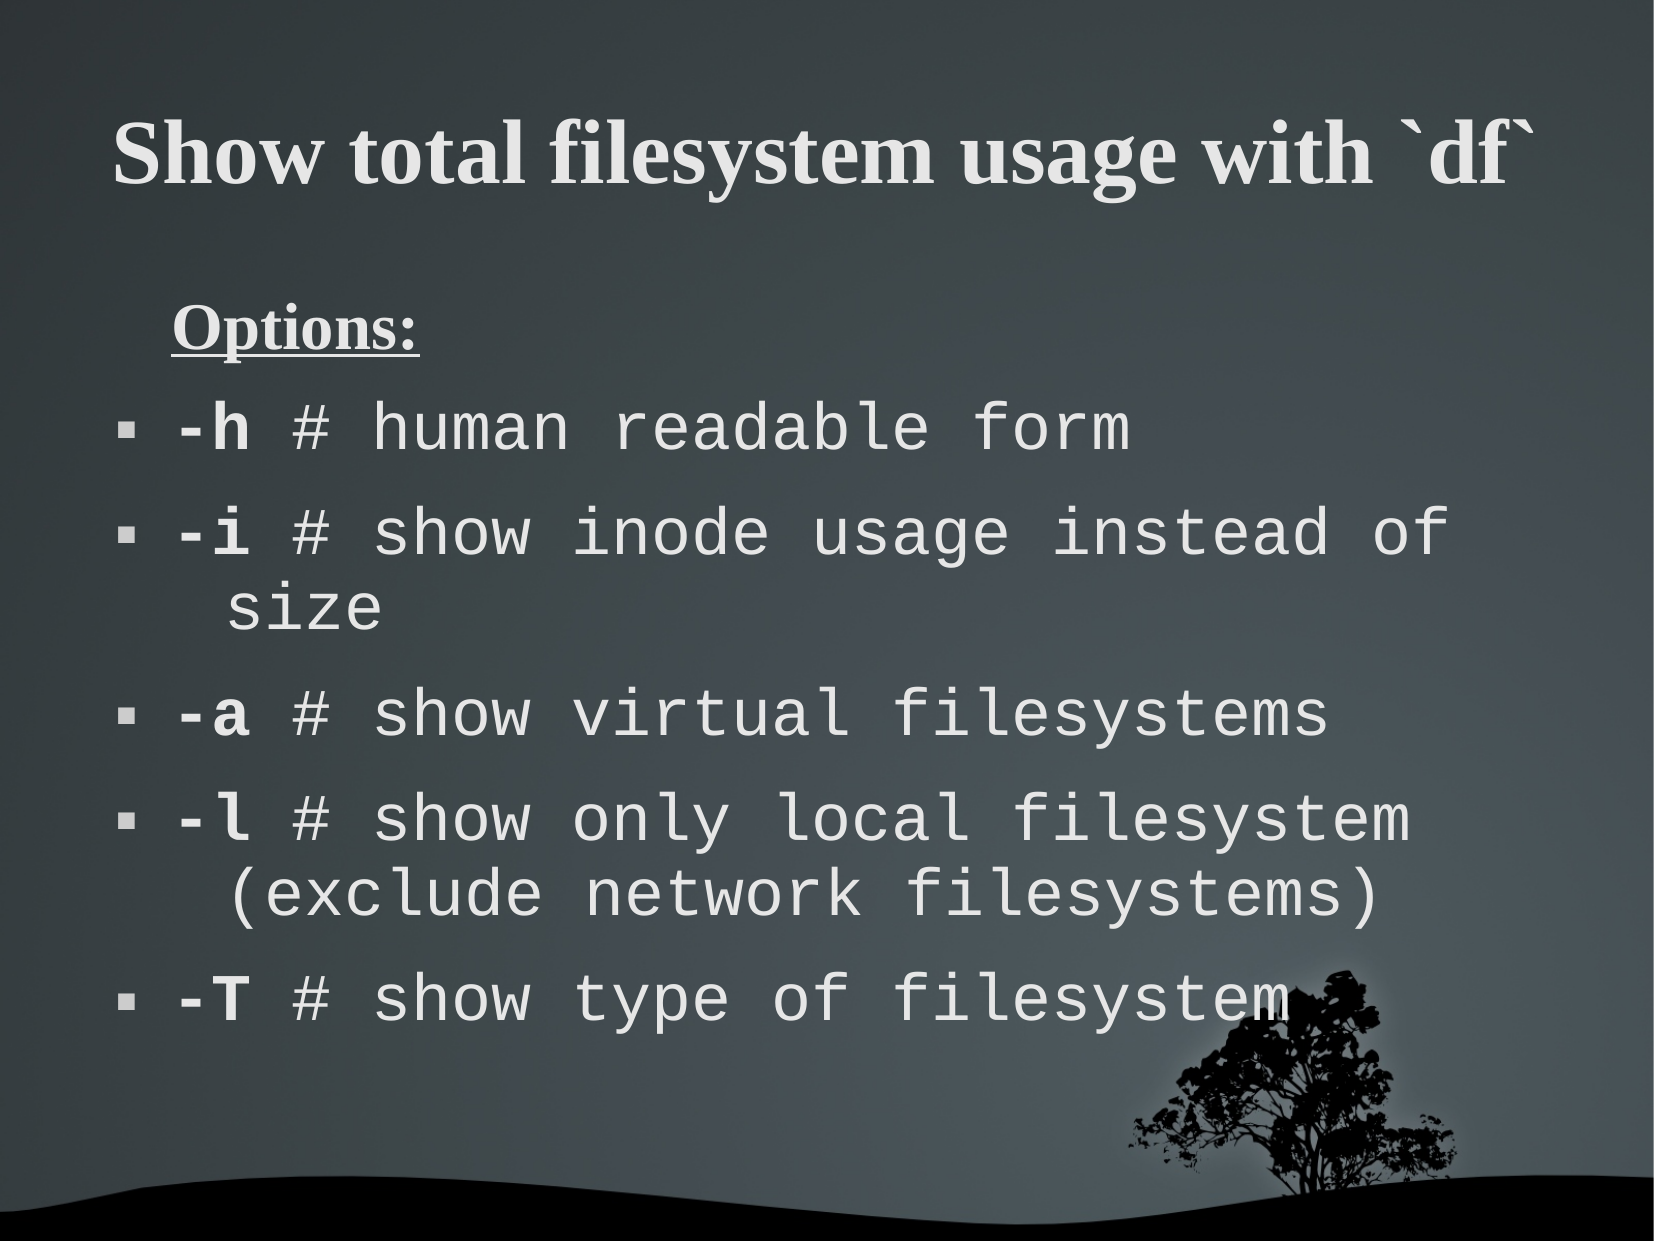

Show total filesystem usage with `df`
# Options:
-h # human readable form
-i # show inode usage instead of size
-a # show virtual filesystems
-l # show only local filesystem (exclude network filesystems)
-Τ # show type of filesystem